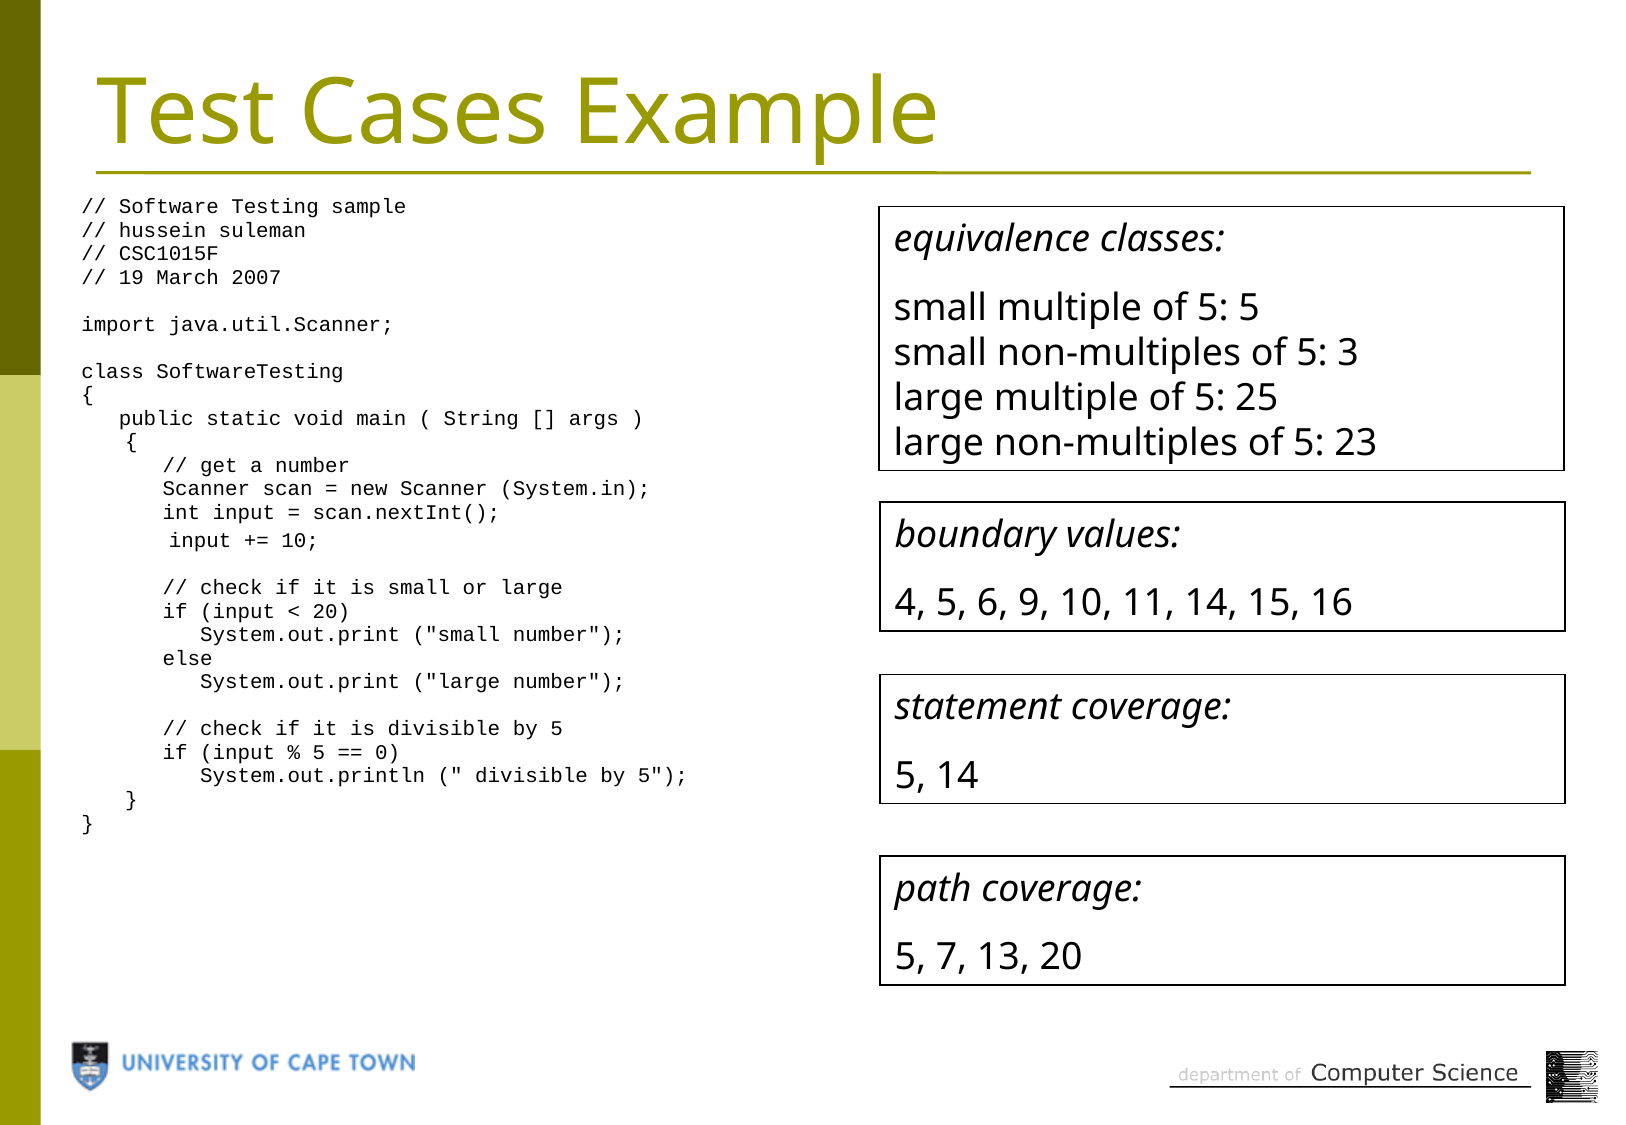

# Test Cases Example
// Software Testing sample
// hussein suleman
// CSC1015F
// 19 March 2007
import java.util.Scanner;
class SoftwareTesting
{
 public static void main ( String [] args )
	{
	 // get a number
	 Scanner scan = new Scanner (System.in);
	 int input = scan.nextInt();
 input += 10;
	 // check if it is small or large
	 if (input < 20)
	 System.out.print ("small number");
	 else
	 System.out.print ("large number");
	 // check if it is divisible by 5
	 if (input % 5 == 0)
	 System.out.println (" divisible by 5");
	}
}
equivalence classes:
small multiple of 5: 5
small non-multiples of 5: 3
large multiple of 5: 25
large non-multiples of 5: 23
boundary values:
4, 5, 6, 9, 10, 11, 14, 15, 16
statement coverage:
5, 14
path coverage:
5, 7, 13, 20